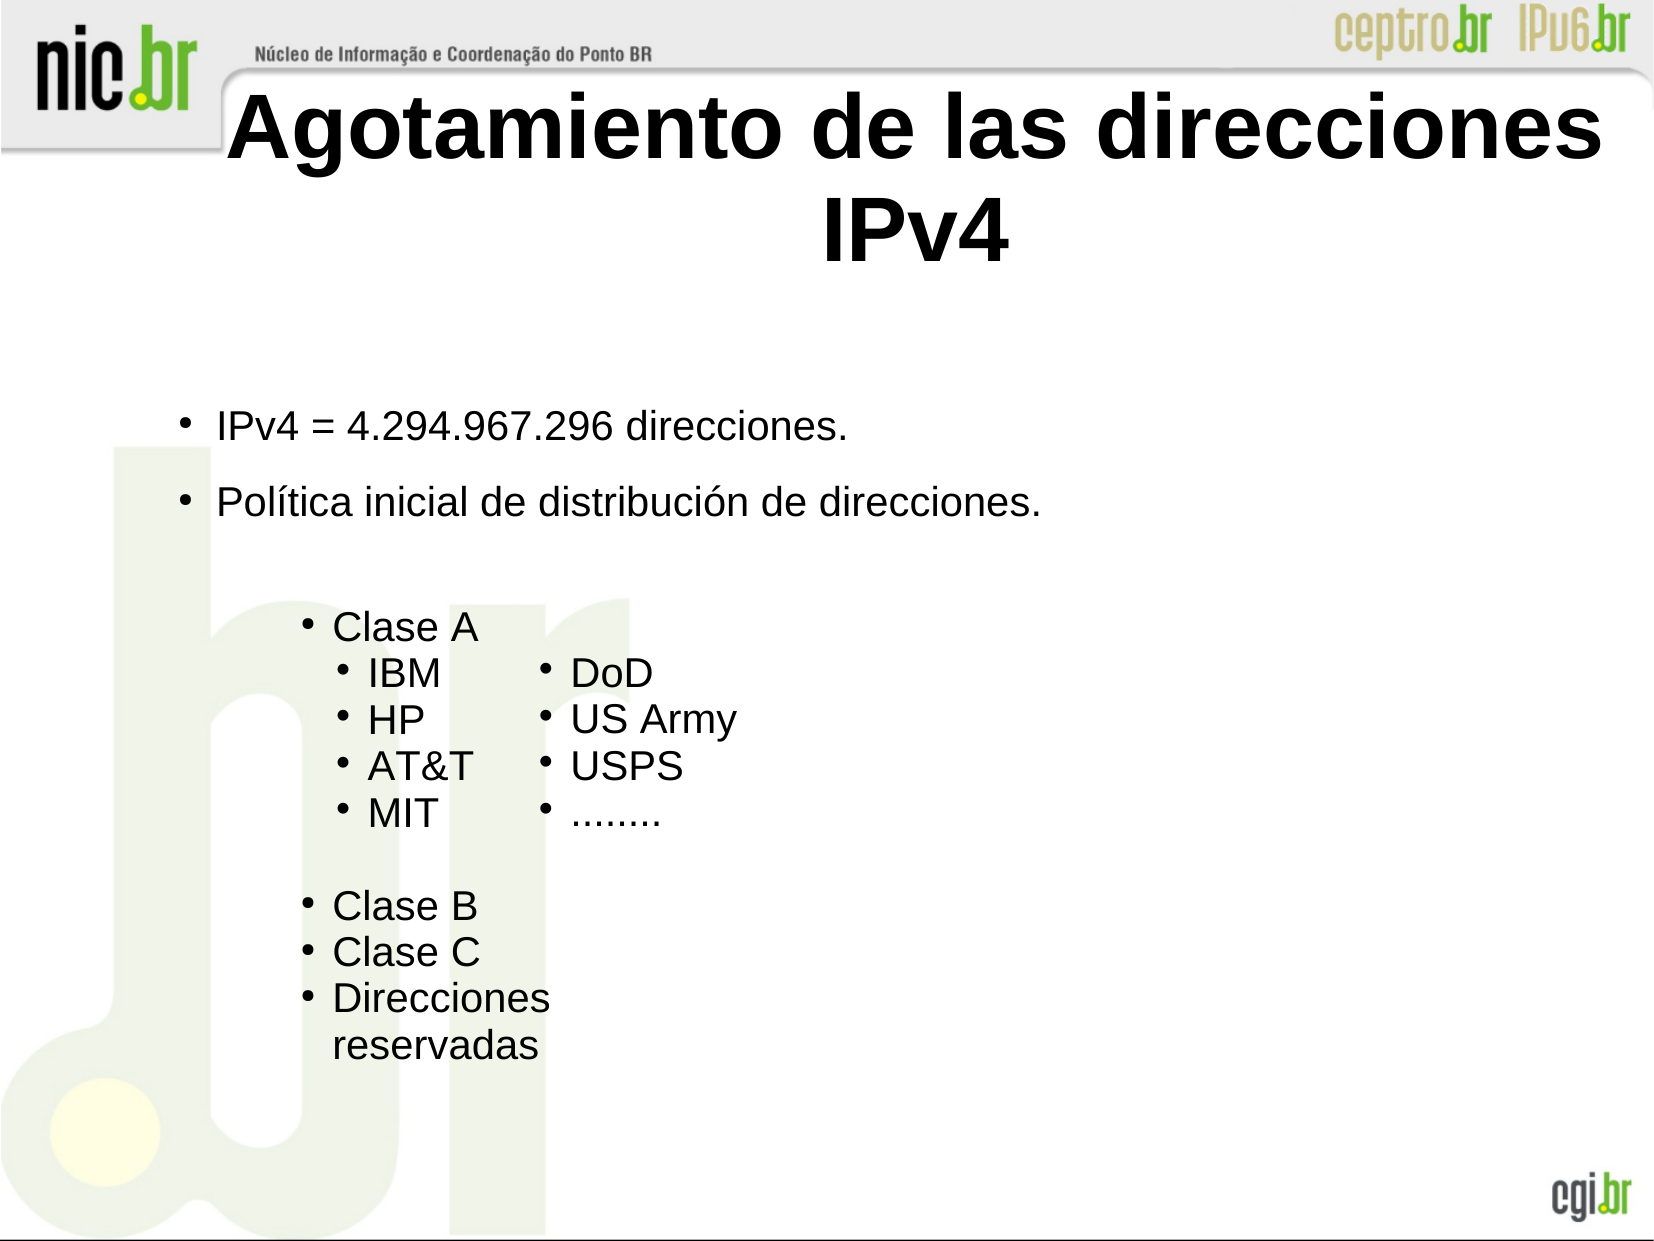

Agotamiento de las direcciones IPv4
 IPv4 = 4.294.967.296 direcciones.
 Política inicial de distribución de direcciones.
Clase A
IBM
HP
AT&T
MIT
Clase B
Clase C
Direcciones reservadas
DoD
US Army
USPS
........